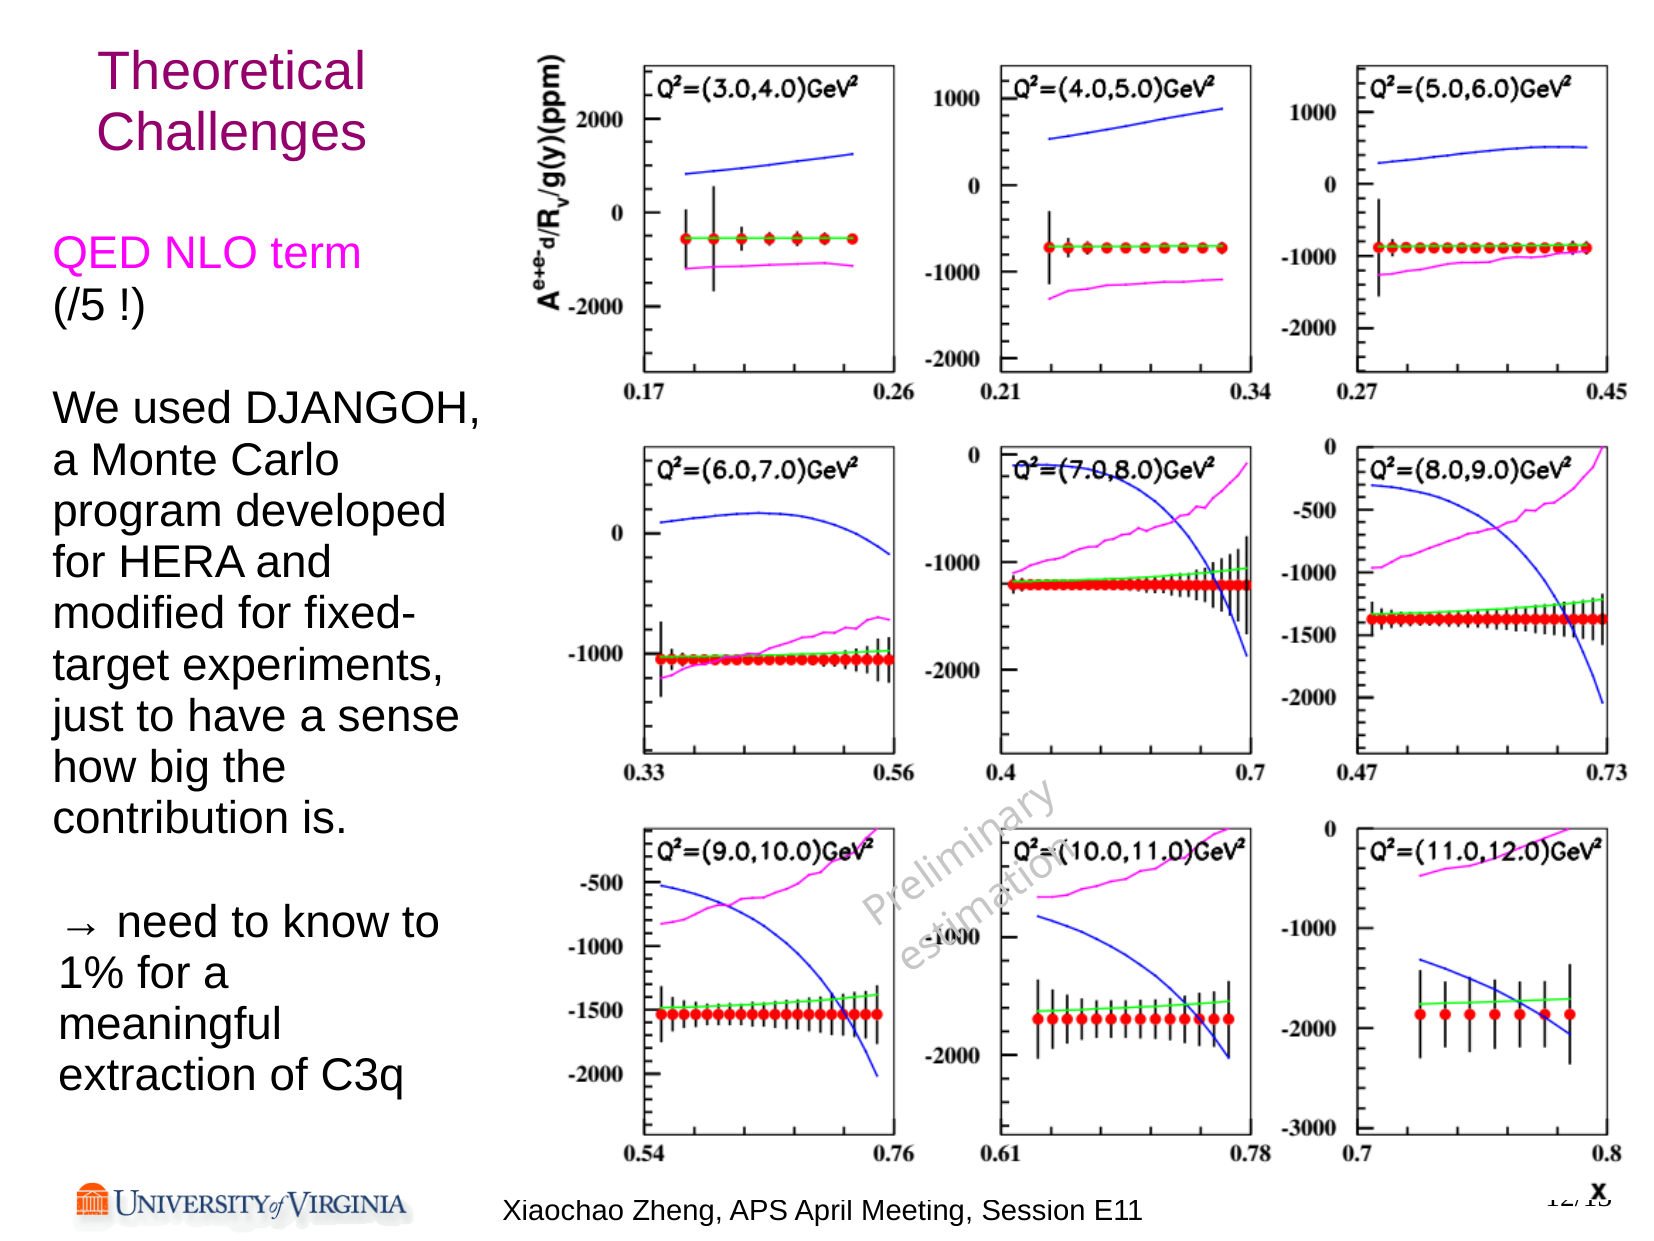

# Theoretical Challenges
QED NLO term (/5 !)
We used DJANGOH, a Monte Carlo program developed for HERA and modified for fixed-target experiments, just to have a sense how big the contribution is.
Preliminary estimation
→ need to know to 1% for a meaningful extraction of C3q